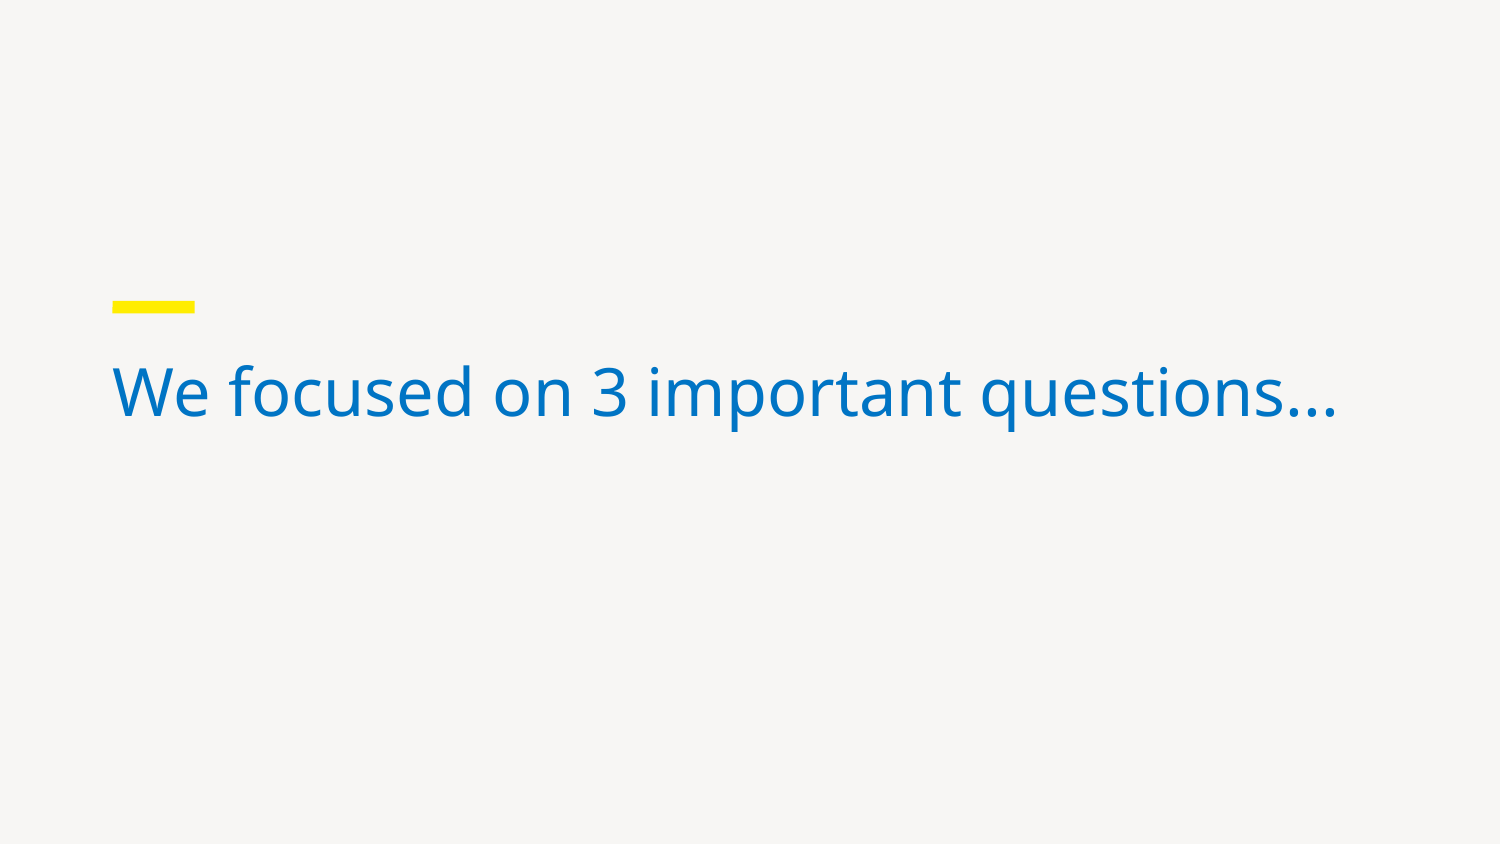

# We focused on 3 important questions...